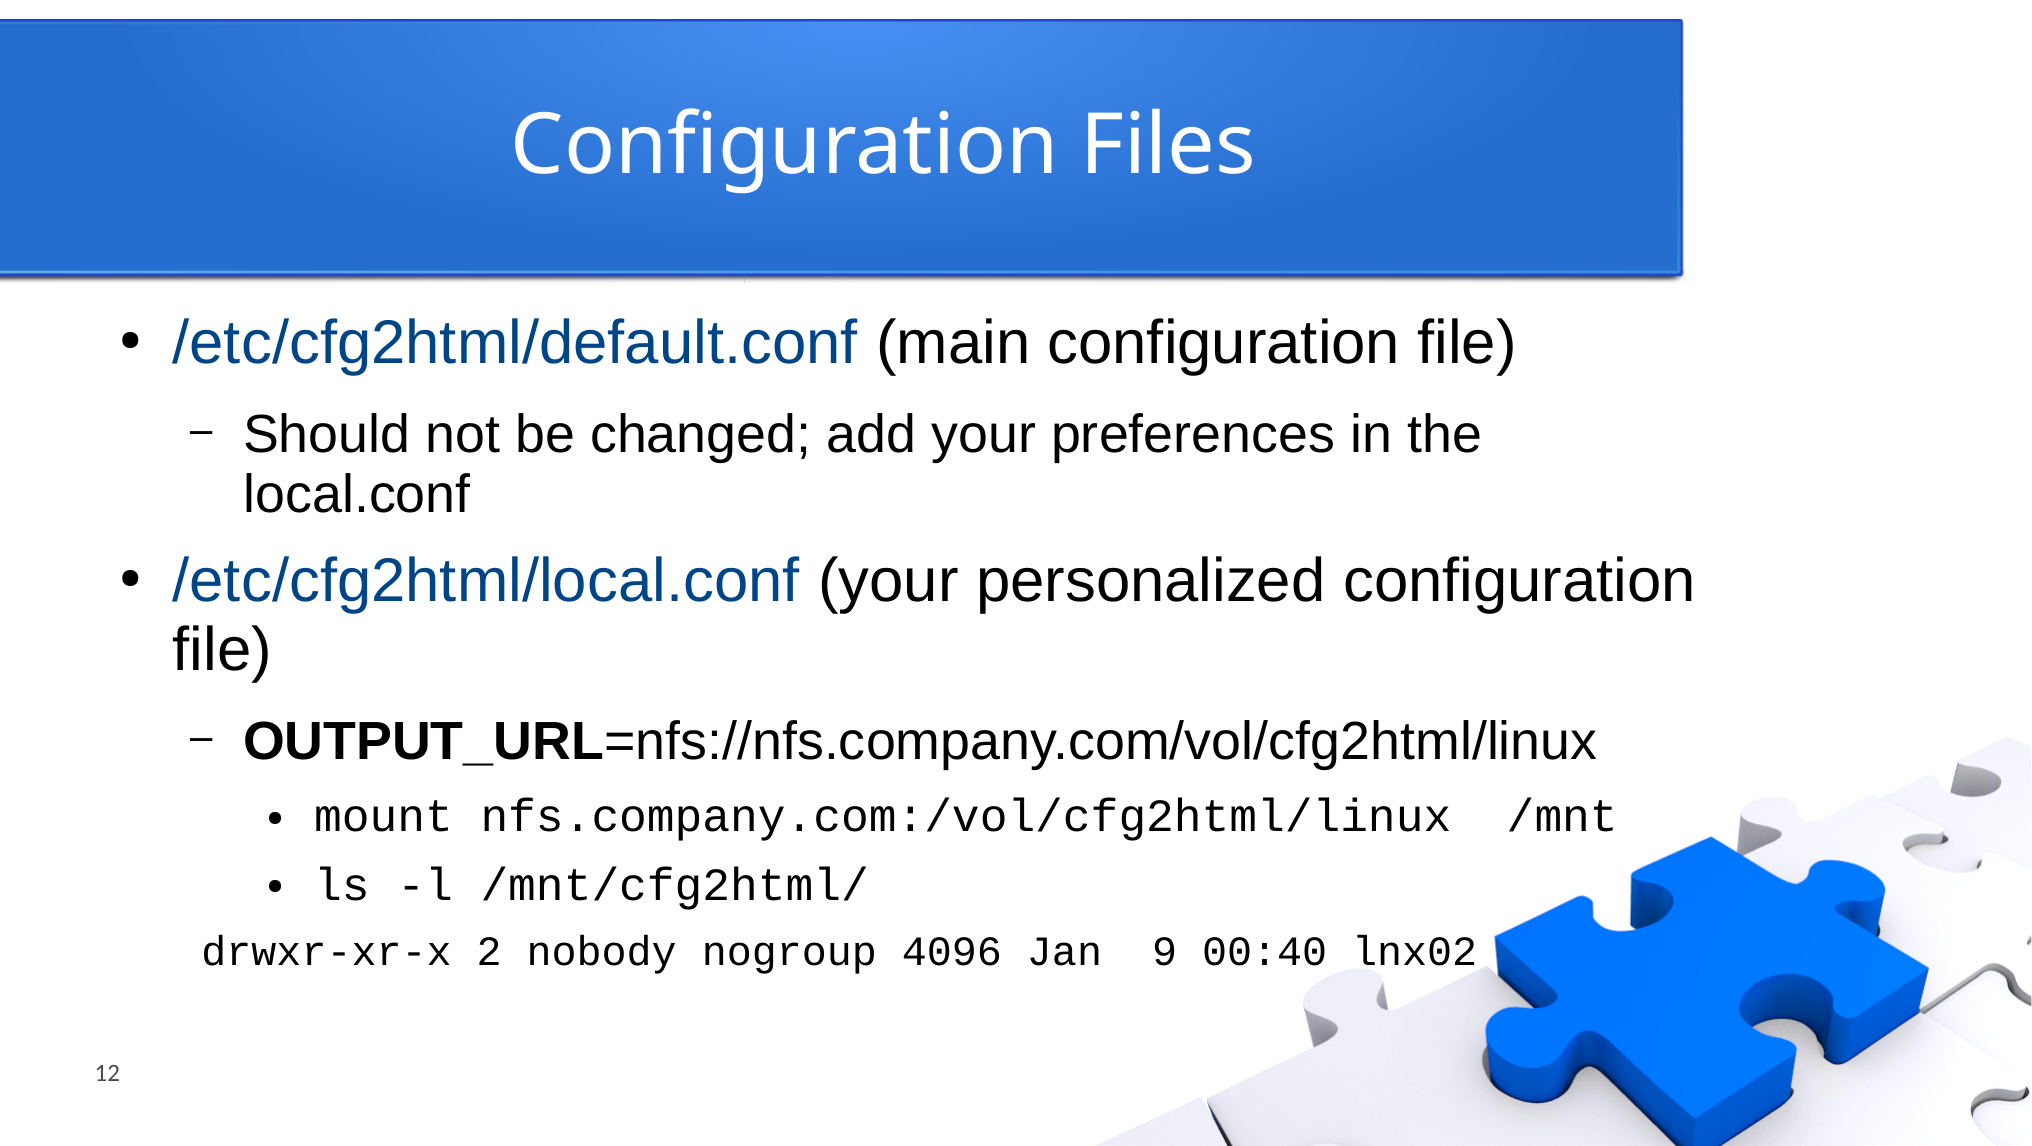

# Configuration Files
/etc/cfg2html/default.conf (main configuration file)
Should not be changed; add your preferences in the local.conf
/etc/cfg2html/local.conf (your personalized configuration file)
OUTPUT_URL=nfs://nfs.company.com/vol/cfg2html/linux
mount nfs.company.com:/vol/cfg2html/linux /mnt
ls -l /mnt/cfg2html/
 drwxr-xr-x 2 nobody nogroup 4096 Jan 9 00:40 lnx02
12